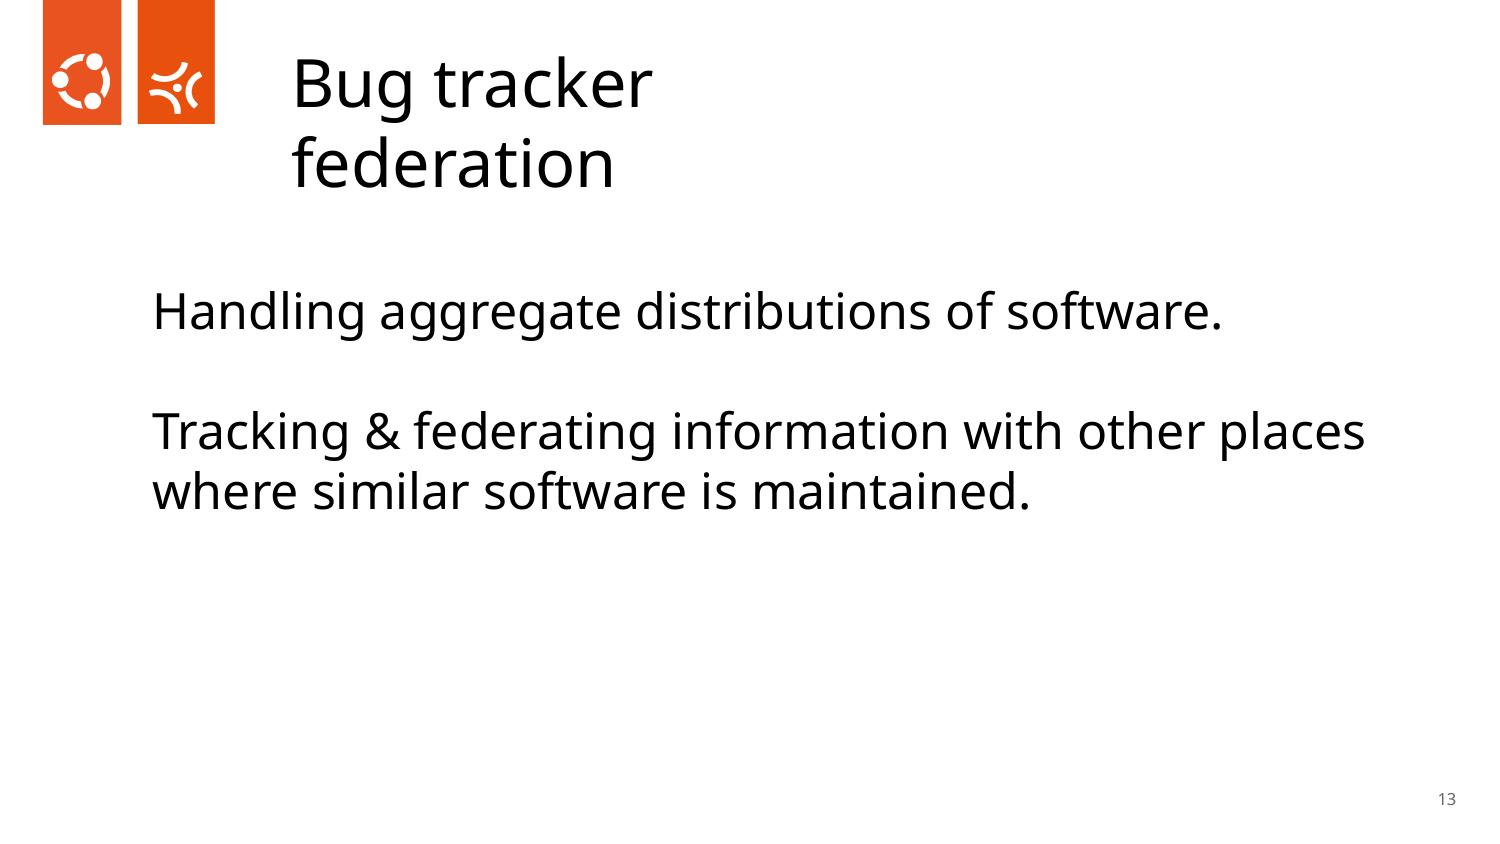

# Bug tracker federation
Handling aggregate distributions of software.
Tracking & federating information with other places where similar software is maintained.